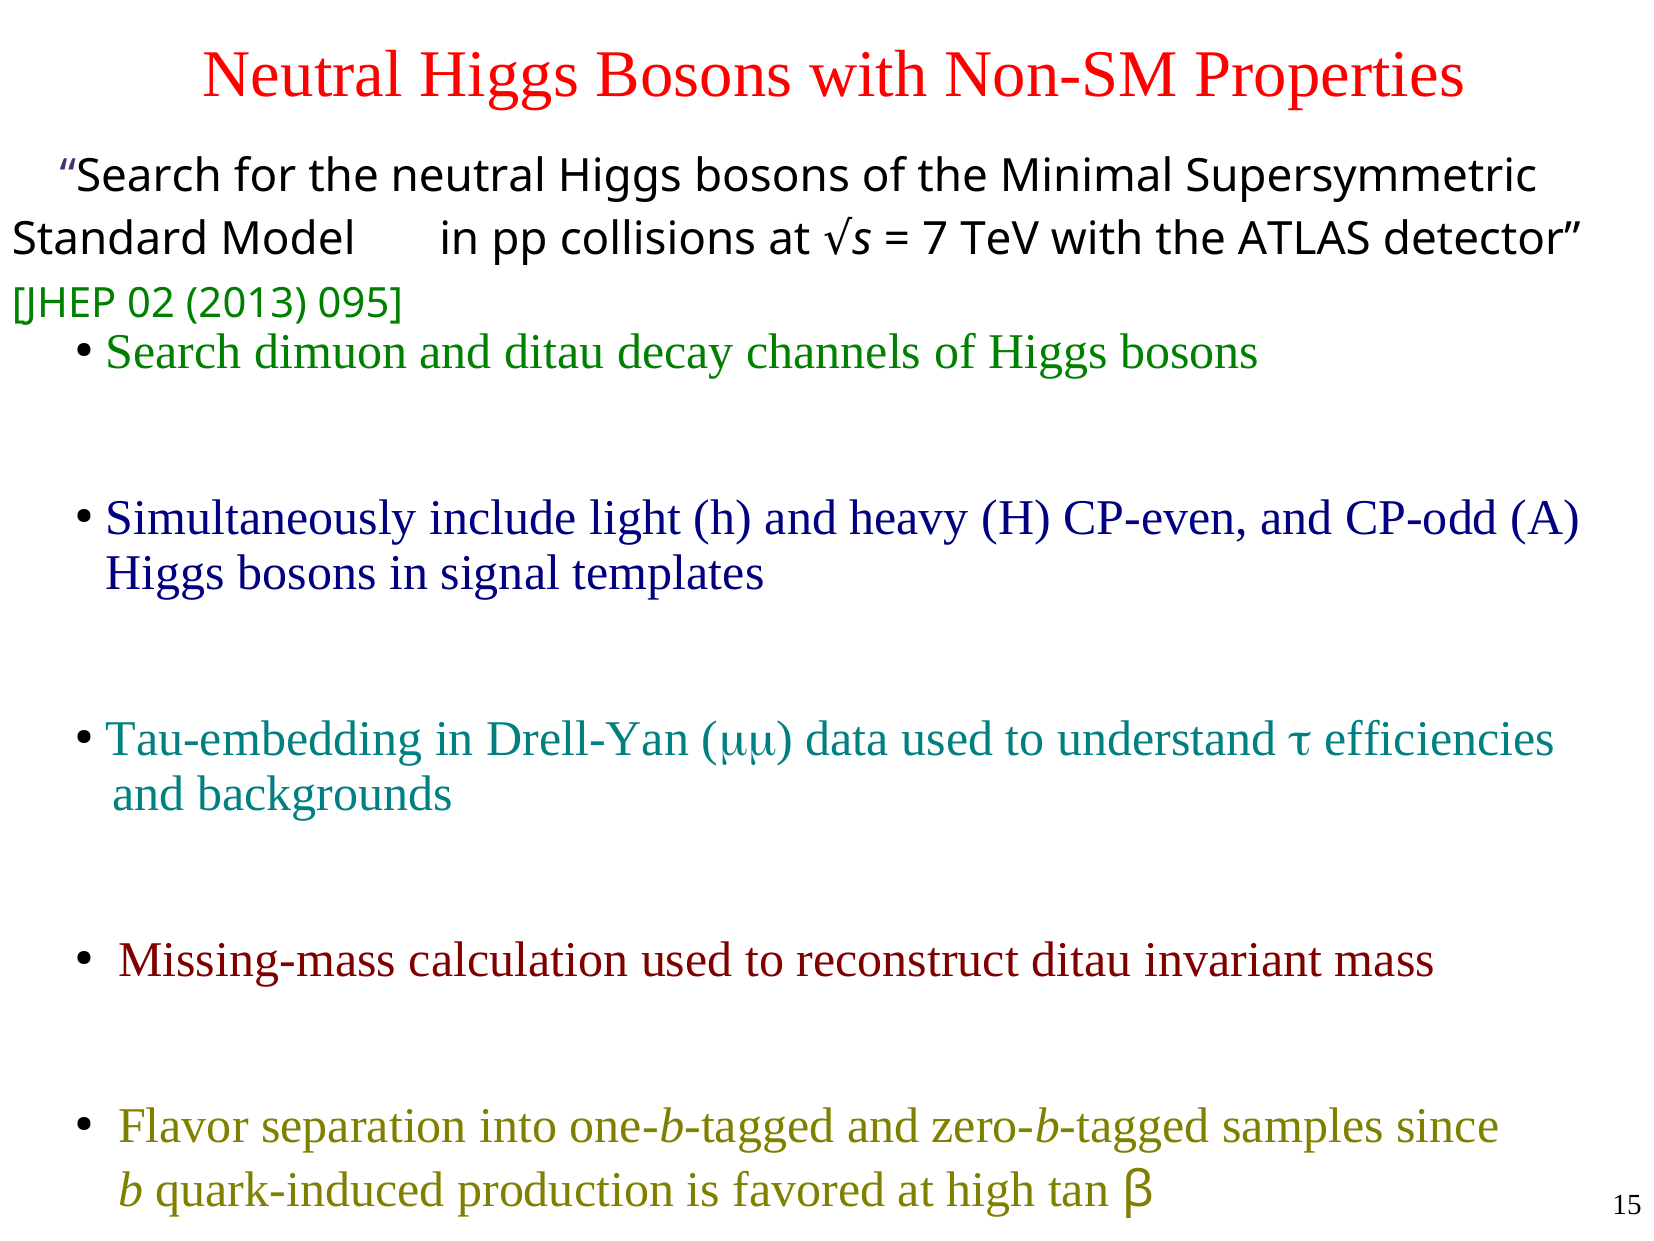

# Neutral Higgs Bosons with Non-SM Properties
 “Search for the neutral Higgs bosons of the Minimal Supersymmetric Standard Model in pp collisions at √s = 7 TeV with the ATLAS detector” [JHEP 02 (2013) 095]
 Search dimuon and ditau decay channels of Higgs bosons
 Simultaneously include light (h) and heavy (H) CP-even, and CP-odd (A)
 Higgs bosons in signal templates
 Tau-embedding in Drell-Yan (μμ) data used to understand τ efficiencies
 and backgrounds
 Missing-mass calculation used to reconstruct ditau invariant mass
 Flavor separation into one-b-tagged and zero-b-tagged samples since
 b quark-induced production is favored at high tan β
15